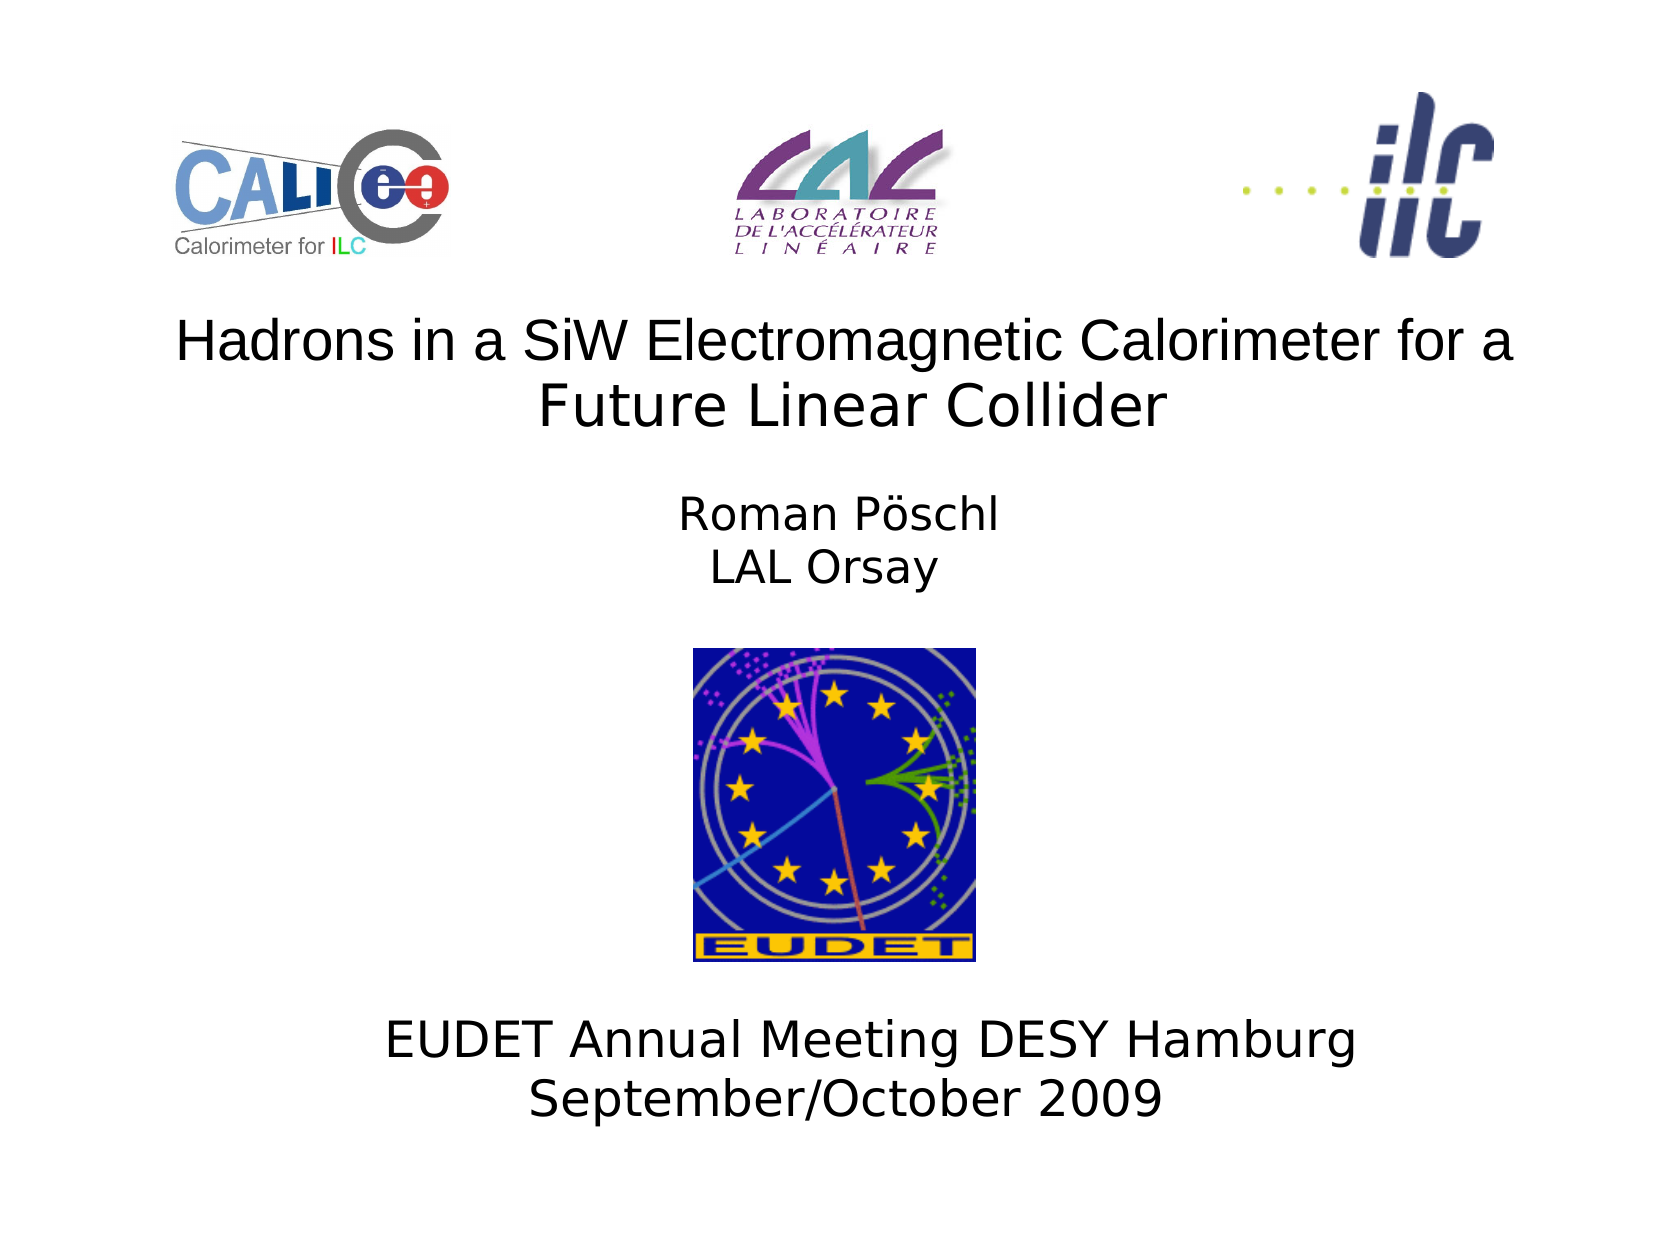

Hadrons in a SiW Electromagnetic Calorimeter for a
 Future Linear Collider
LHC
 Roman Pöschl
 LAL Orsay
 EUDET Annual Meeting DESY Hamburg
 September/October 2009